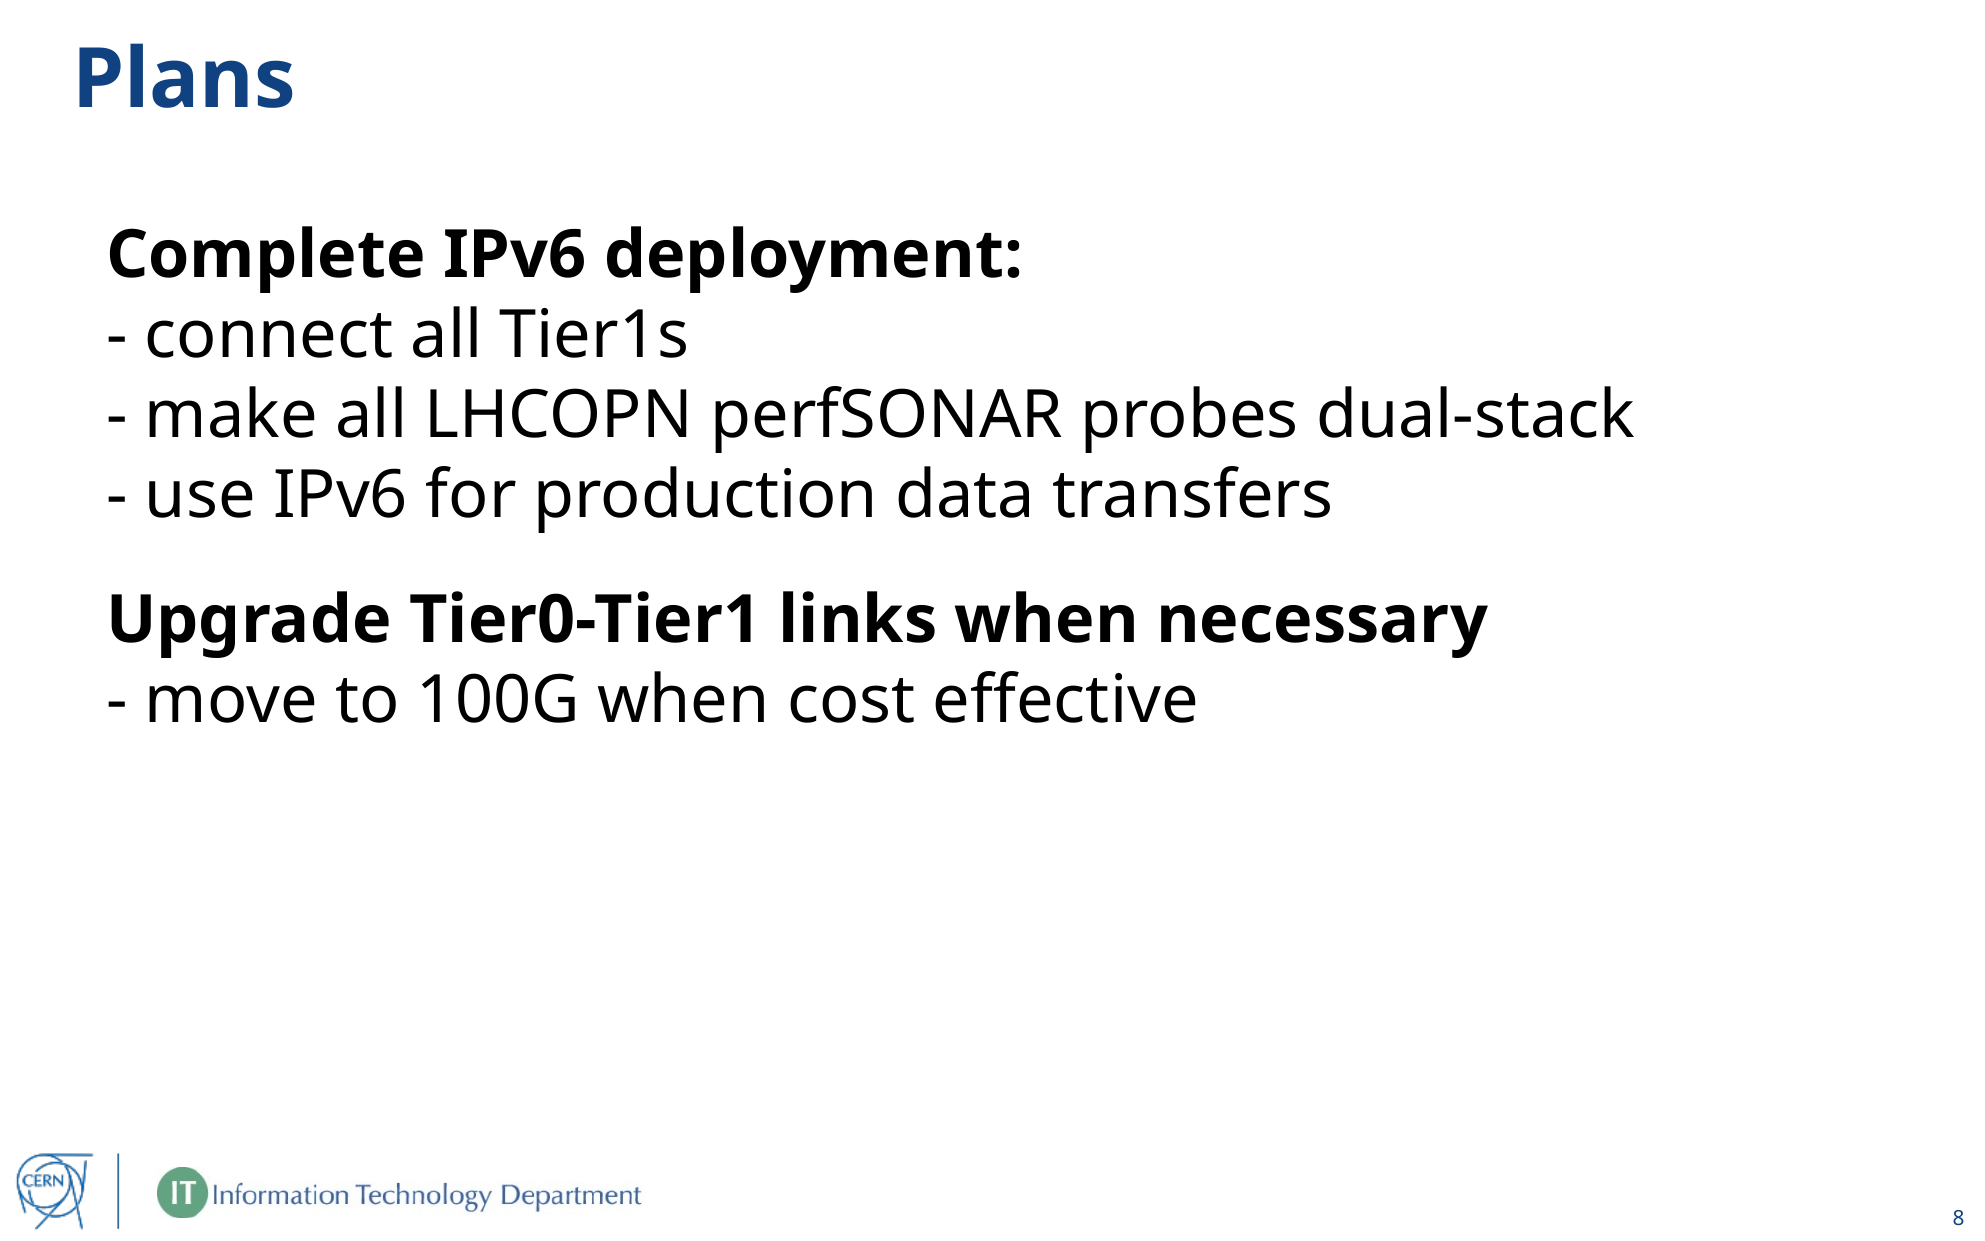

# Plans
Complete IPv6 deployment:
- connect all Tier1s
- make all LHCOPN perfSONAR probes dual-stack
- use IPv6 for production data transfers
Upgrade Tier0-Tier1 links when necessary
- move to 100G when cost effective